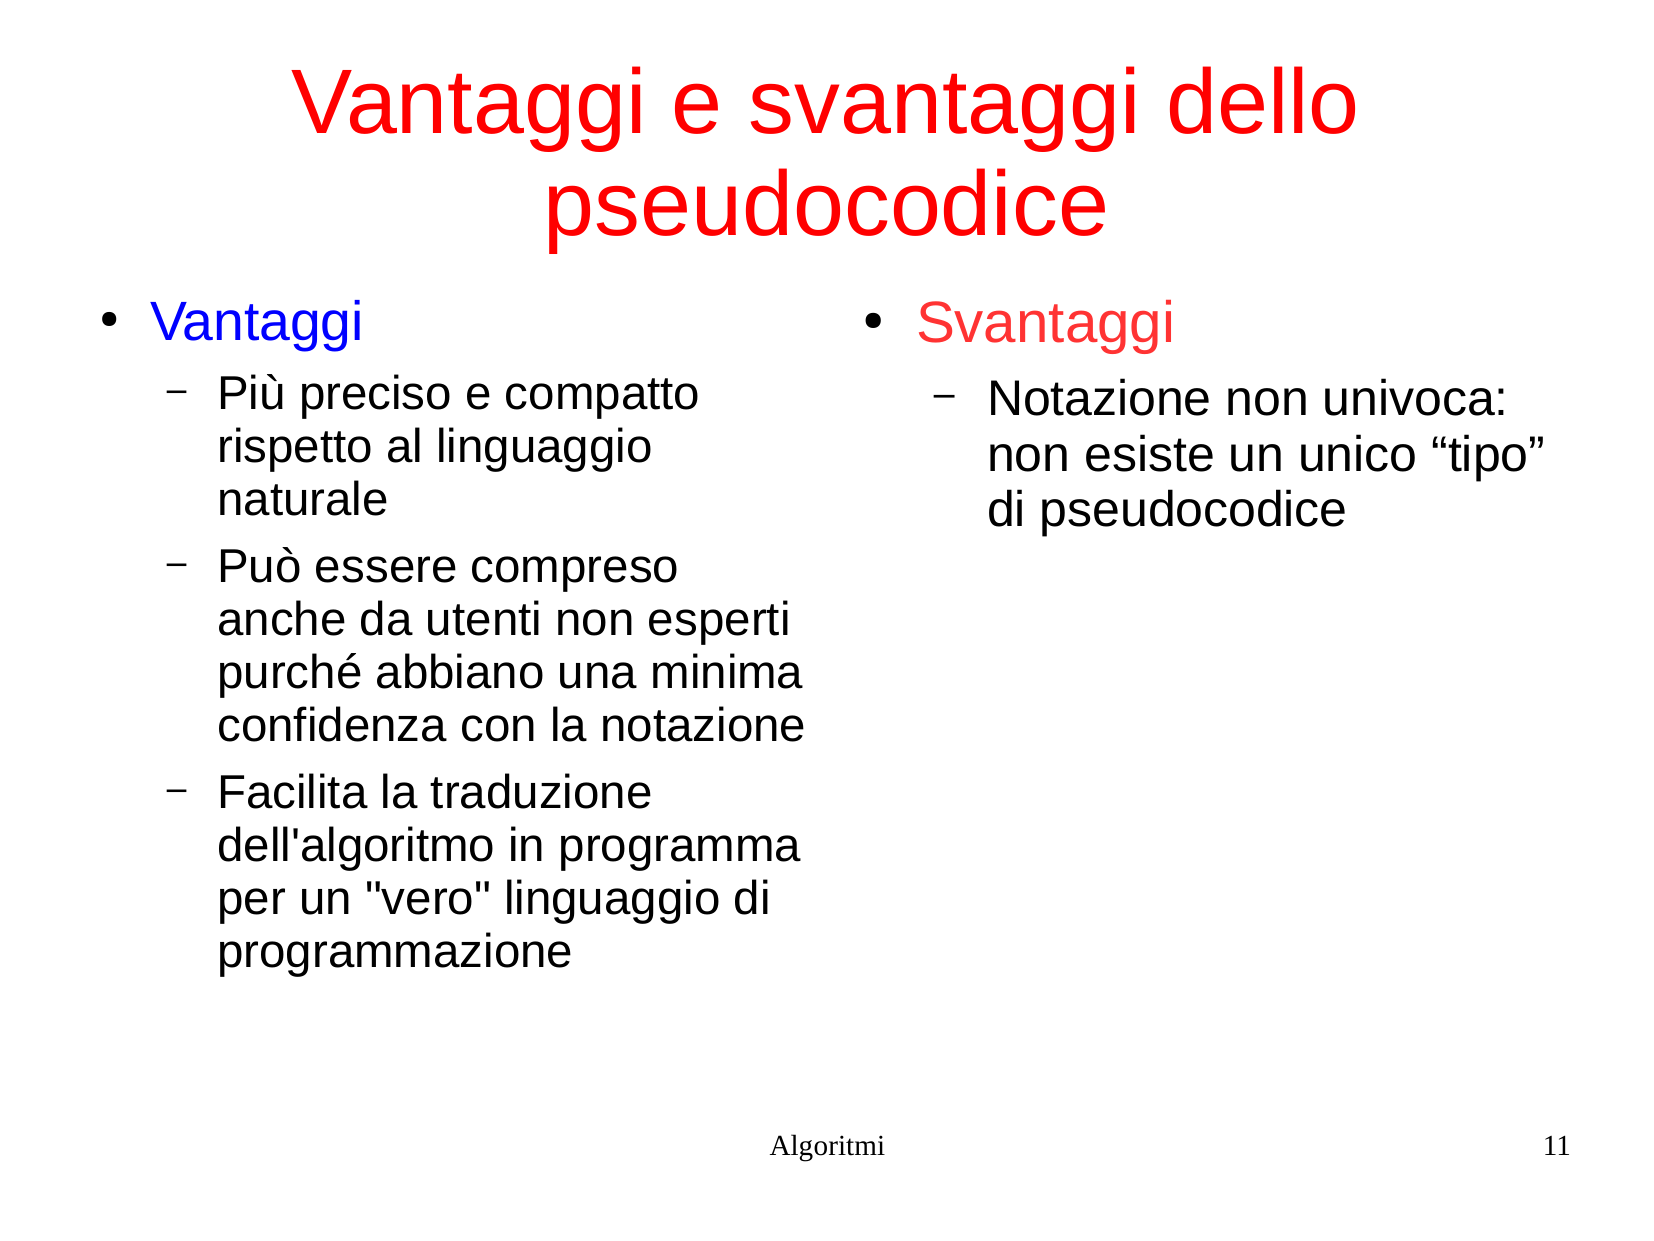

# Vantaggi e svantaggi dello pseudocodice
Vantaggi
Più preciso e compatto rispetto al linguaggio naturale
Può essere compreso anche da utenti non esperti purché abbiano una minima confidenza con la notazione
Facilita la traduzione dell'algoritmo in programma per un "vero" linguaggio di programmazione
Svantaggi
Notazione non univoca: non esiste un unico “tipo” di pseudocodice
Algoritmi
11